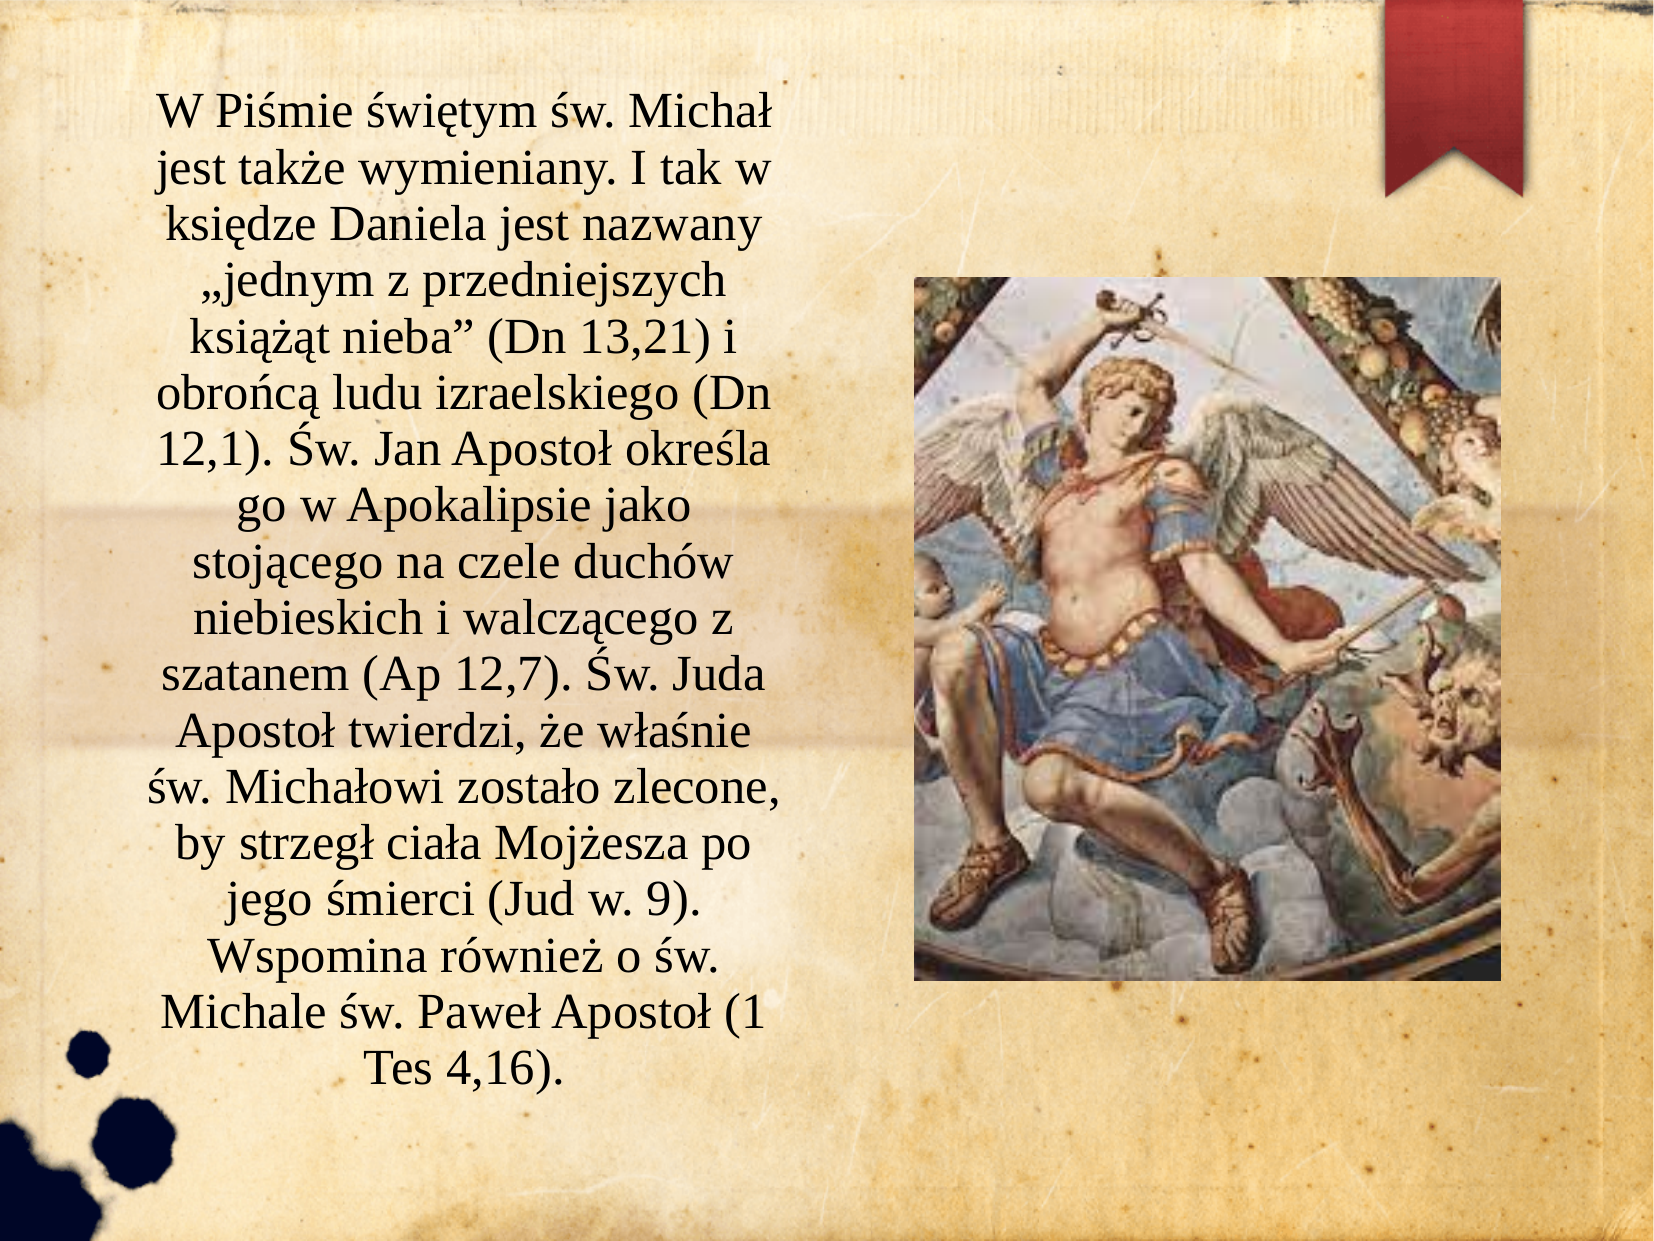

W Piśmie świętym św. Michał jest także wymieniany. I tak w księdze Daniela jest nazwany „jednym z przedniejszych książąt nieba” (Dn 13,21) i obrońcą ludu izraelskiego (Dn 12,1). Św. Jan Apostoł określa go w Apokalipsie jako stojącego na czele duchów niebieskich i walczącego z szatanem (Ap 12,7). Św. Juda Apostoł twierdzi, że właśnie św. Michałowi zostało zlecone, by strzegł ciała Mojżesza po jego śmierci (Jud w. 9). Wspomina również o św. Michale św. Paweł Apostoł (1 Tes 4,16).
#